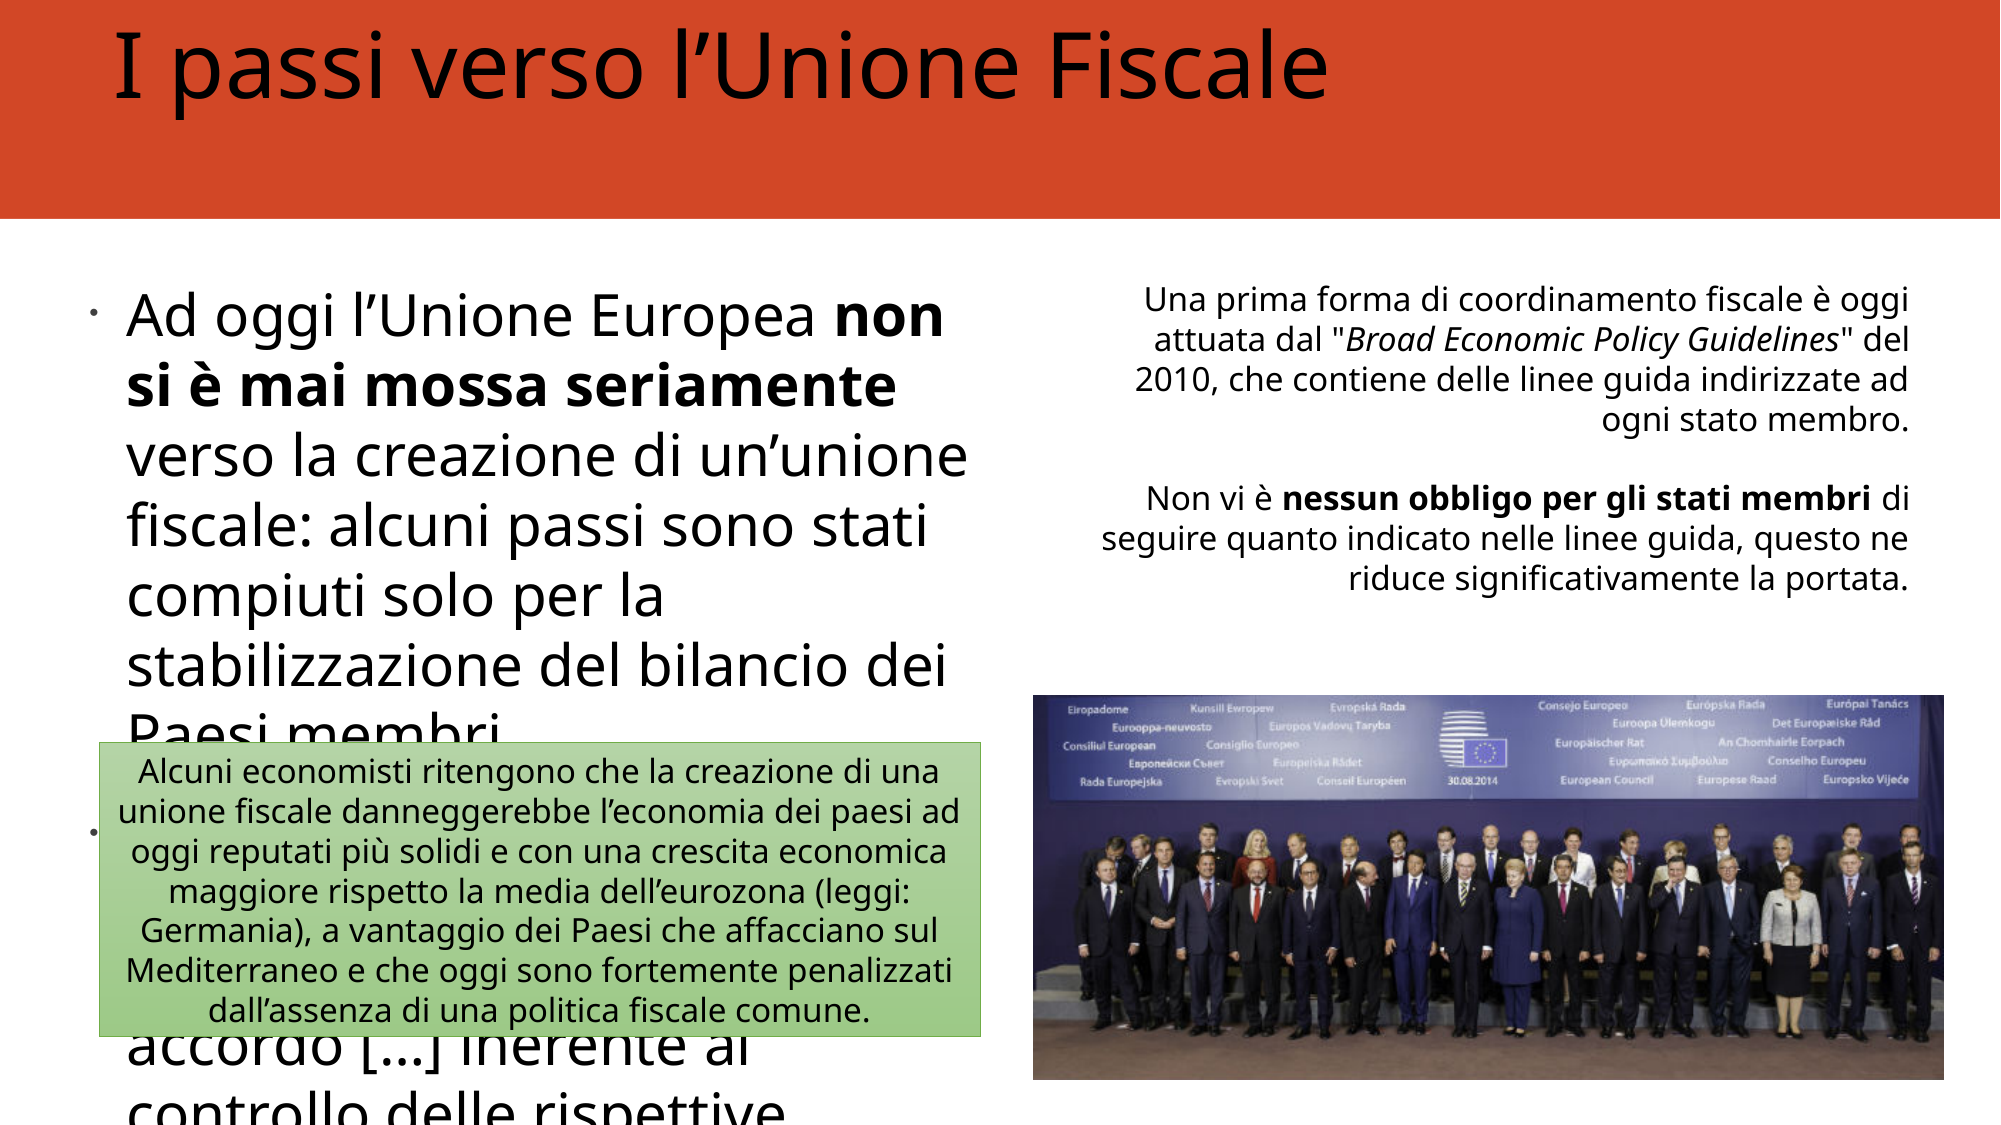

# I passi verso l’Unione Fiscale
Ad oggi l’Unione Europea non si è mai mossa seriamente verso la creazione di un’unione fiscale: alcuni passi sono stati compiuti solo per la stabilizzazione del bilancio dei Paesi membri.
Infatti, nel 1997 è stato sottoscritto il «patto di stabilità e crescita» (PSC) che «è un accordo […] inerente al controllo delle rispettive politiche di bilancio pubbliche al fine di mantenere fermi i requisiti di adesione all'Unione economica e monetaria dell'Unione europea». (Wikipedia)
Una prima forma di coordinamento fiscale è oggi attuata dal "Broad Economic Policy Guidelines" del 2010, che contiene delle linee guida indirizzate ad ogni stato membro.
Non vi è nessun obbligo per gli stati membri di seguire quanto indicato nelle linee guida, questo ne riduce significativamente la portata.
Alcuni economisti ritengono che la creazione di una unione fiscale danneggerebbe l’economia dei paesi ad oggi reputati più solidi e con una crescita economica maggiore rispetto la media dell’eurozona (leggi: Germania), a vantaggio dei Paesi che affacciano sul Mediterraneo e che oggi sono fortemente penalizzati dall’assenza di una politica fiscale comune.